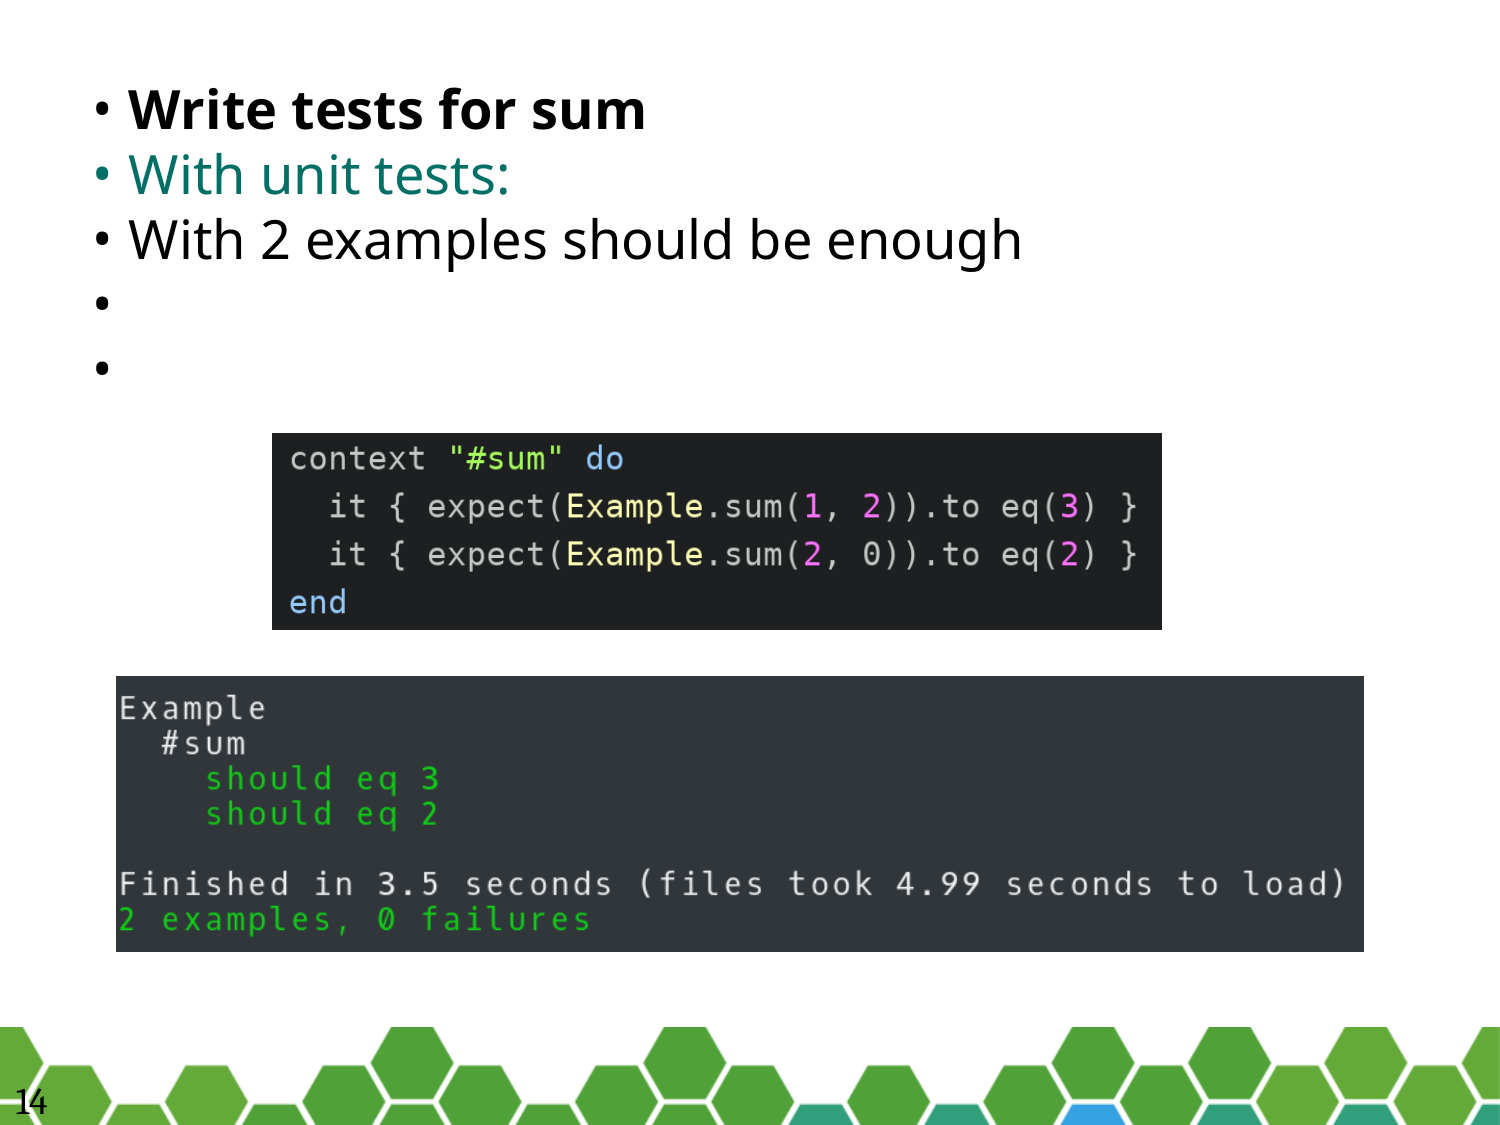

Write tests for sum
With unit tests:
With 2 examples should be enough